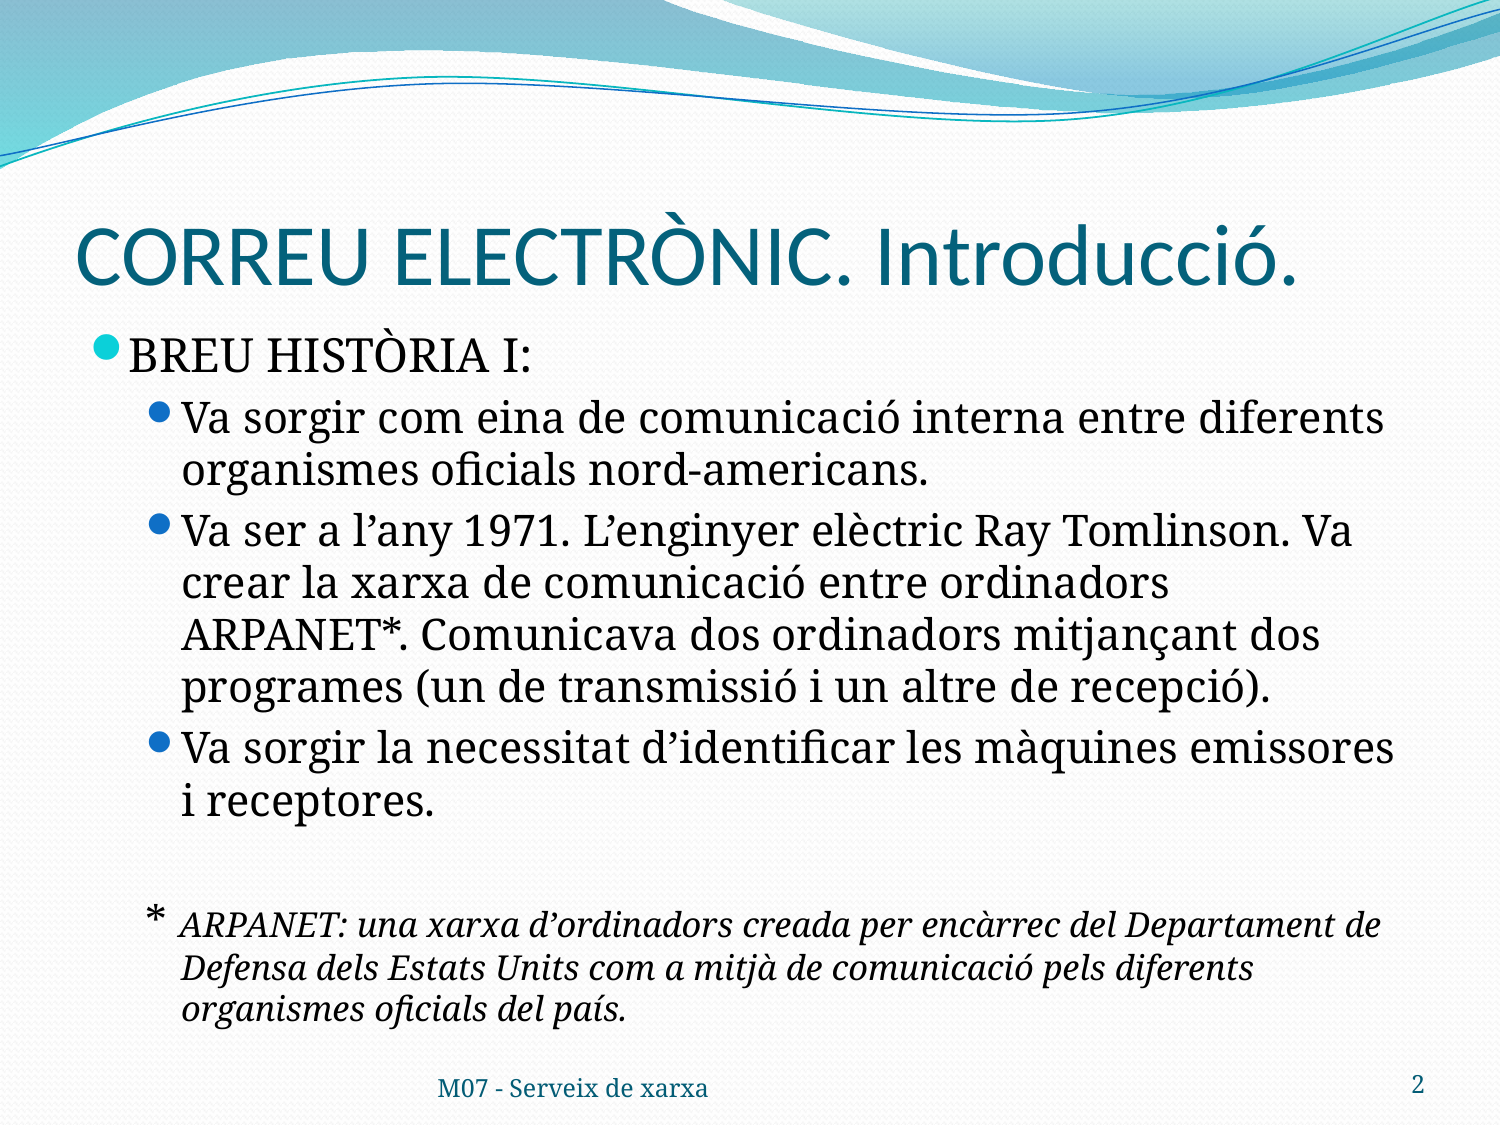

# CORREU ELECTRÒNIC. Introducció.
BREU HISTÒRIA I:
Va sorgir com eina de comunicació interna entre diferents organismes oficials nord-americans.
Va ser a l’any 1971. L’enginyer elèctric Ray Tomlinson. Va crear la xarxa de comunicació entre ordinadors ARPANET*. Comunicava dos ordinadors mitjançant dos programes (un de transmissió i un altre de recepció).
Va sorgir la necessitat d’identificar les màquines emissores i receptores.
* ARPANET: una xarxa d’ordinadors creada per encàrrec del Departament de Defensa dels Estats Units com a mitjà de comunicació pels diferents organismes oficials del país.
M07 - Serveix de xarxa